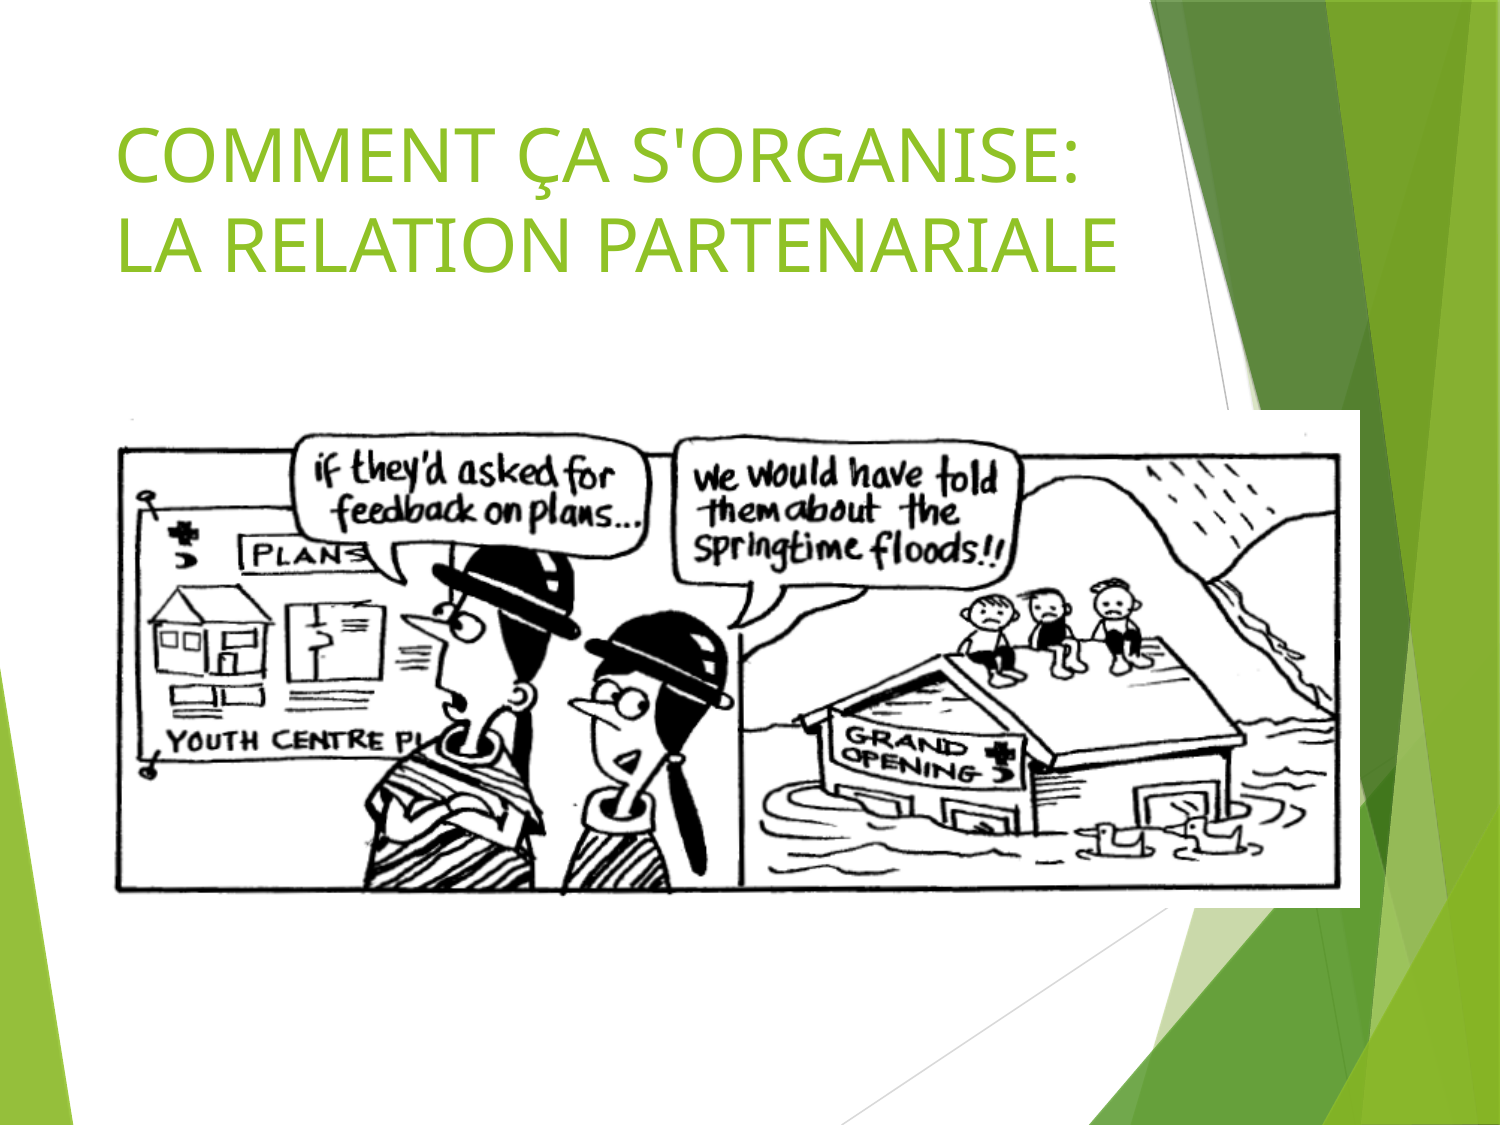

# COMMENT ÇA S'ORGANISE: LA RELATION PARTENARIALE